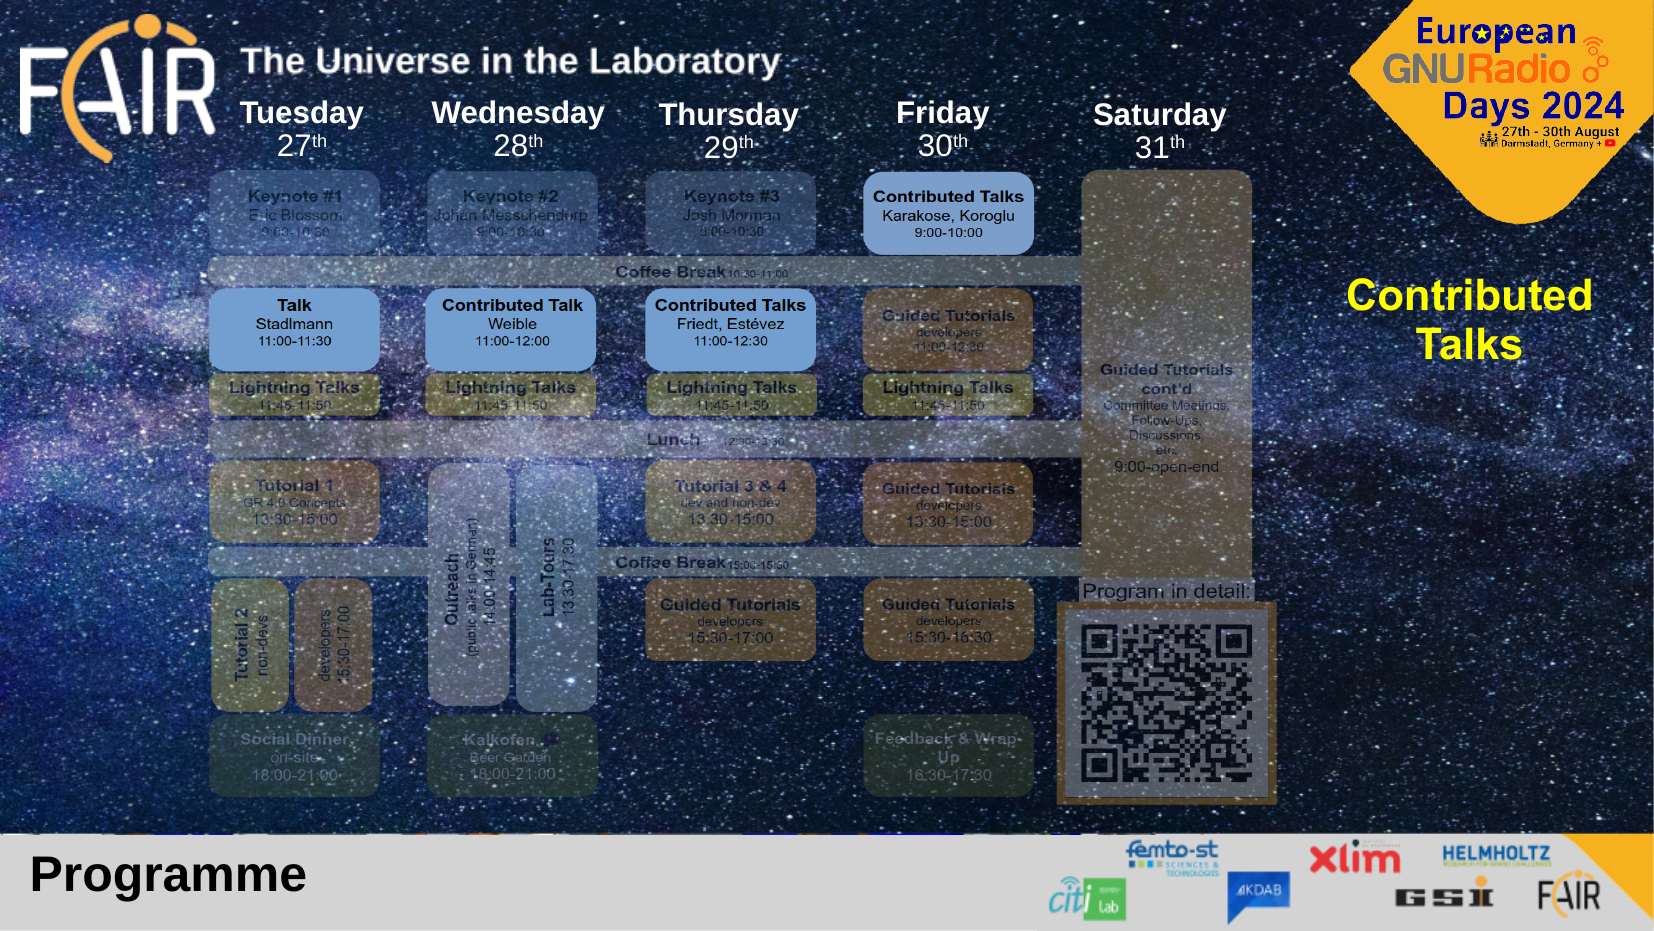

Wednesday
28th
Tuesday
27th
Friday
30th
Thursday
29th
Saturday
31th
Contributed
Talks
# Programme